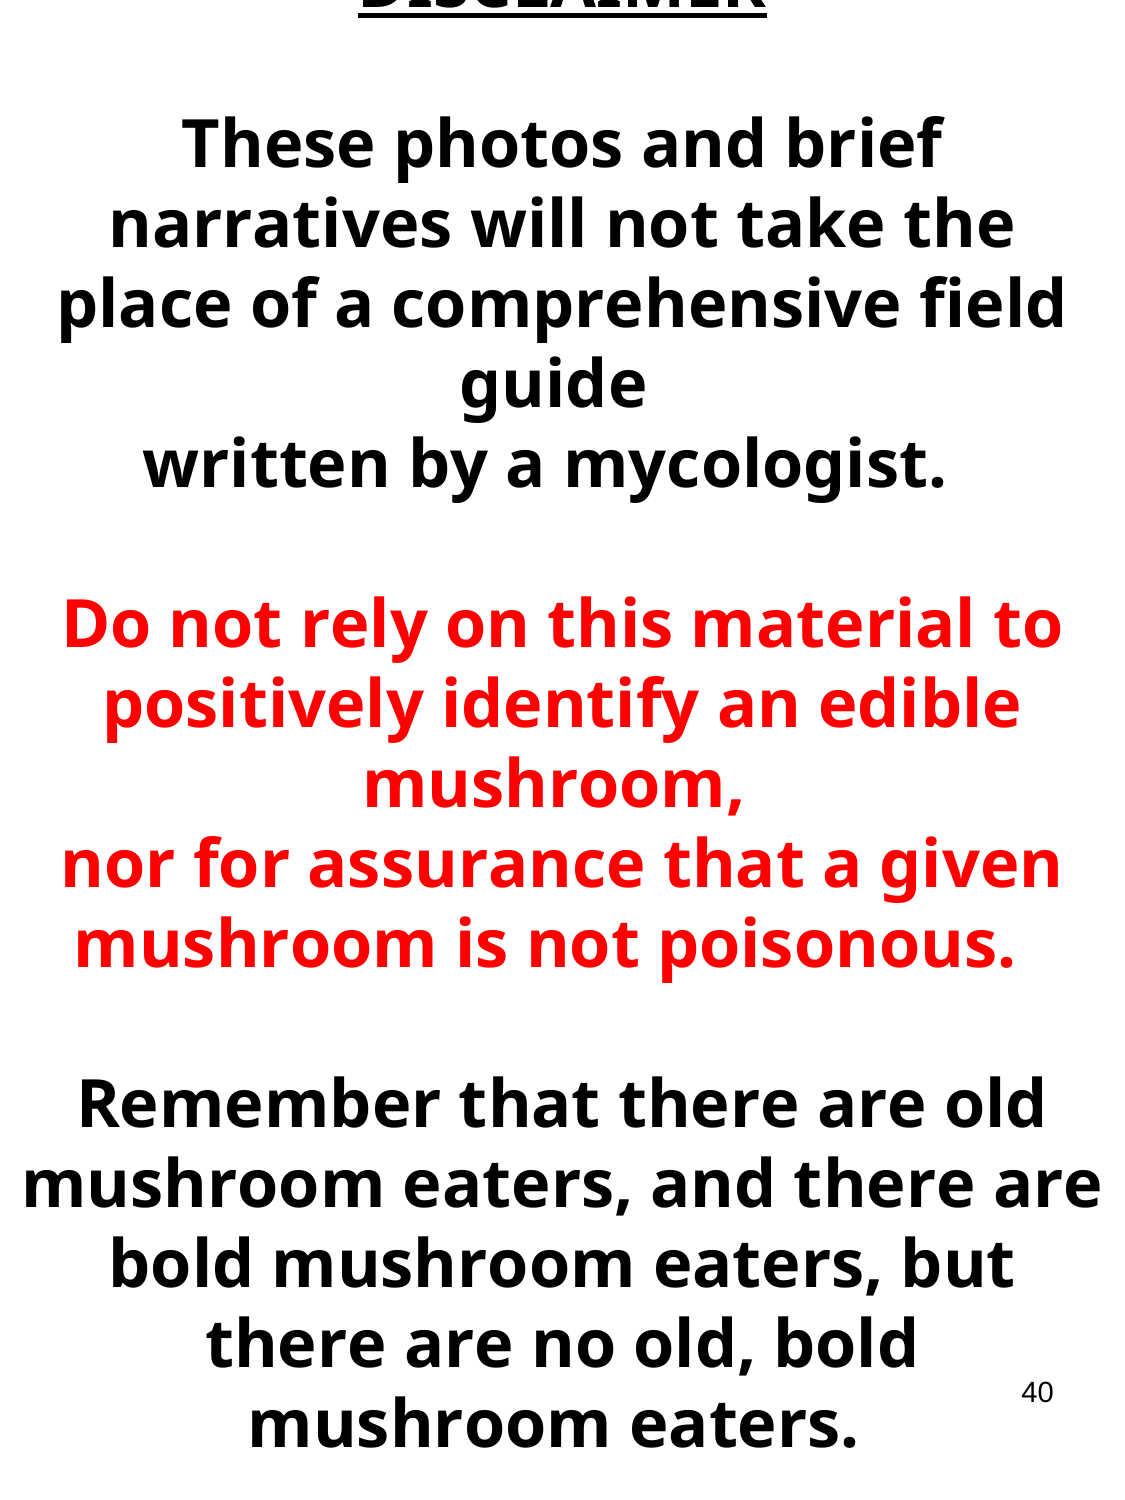

DISCLAIMER
These photos and brief narratives will not take the place of a comprehensive field guide
written by a mycologist.
Do not rely on this material to positively identify an edible mushroom,
nor for assurance that a given mushroom is not poisonous.
Remember that there are old mushroom eaters, and there are
bold mushroom eaters, but there are no old, bold mushroom eaters.